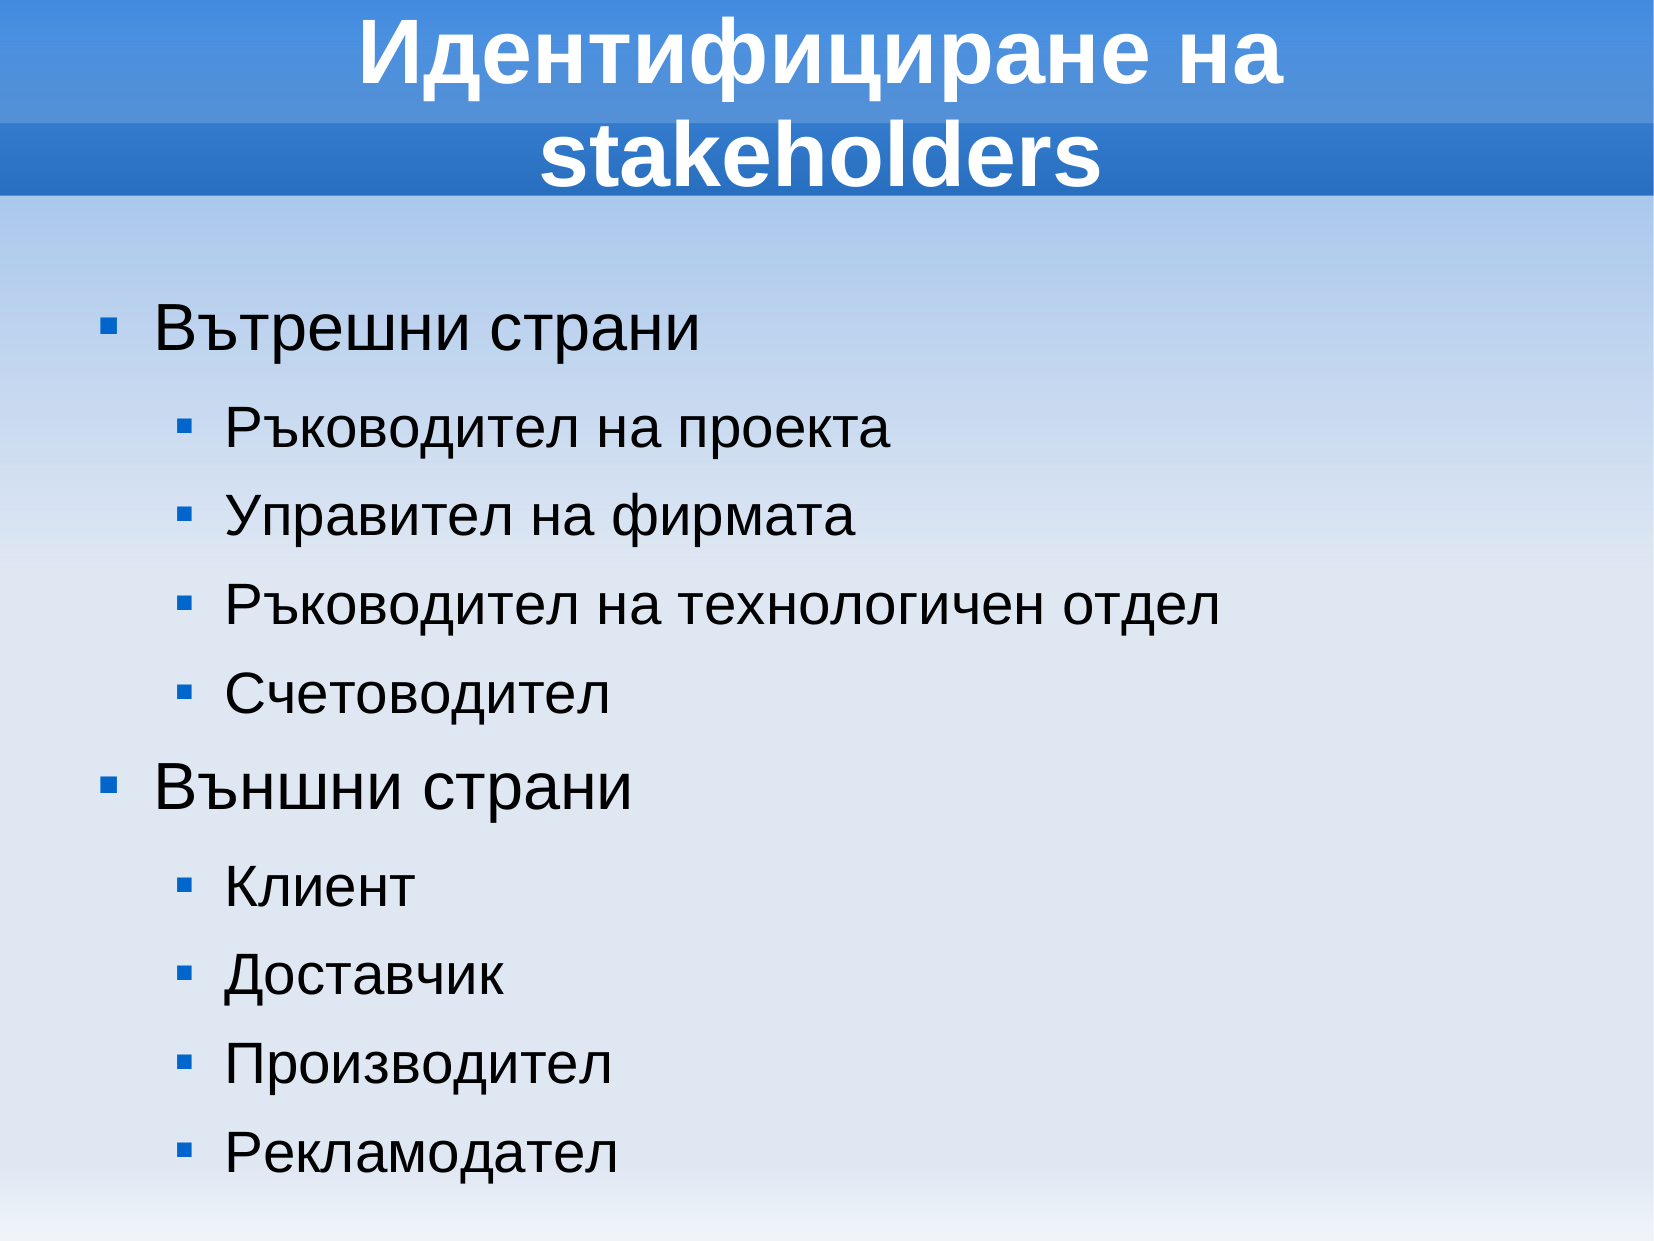

# Идентифициране на stakeholders
Вътрешни страни
Ръководител на проекта
Управител на фирмата
Ръководител на технологичен отдел
Счетоводител
Външни страни
Клиент
Доставчик
Производител
Рекламодател